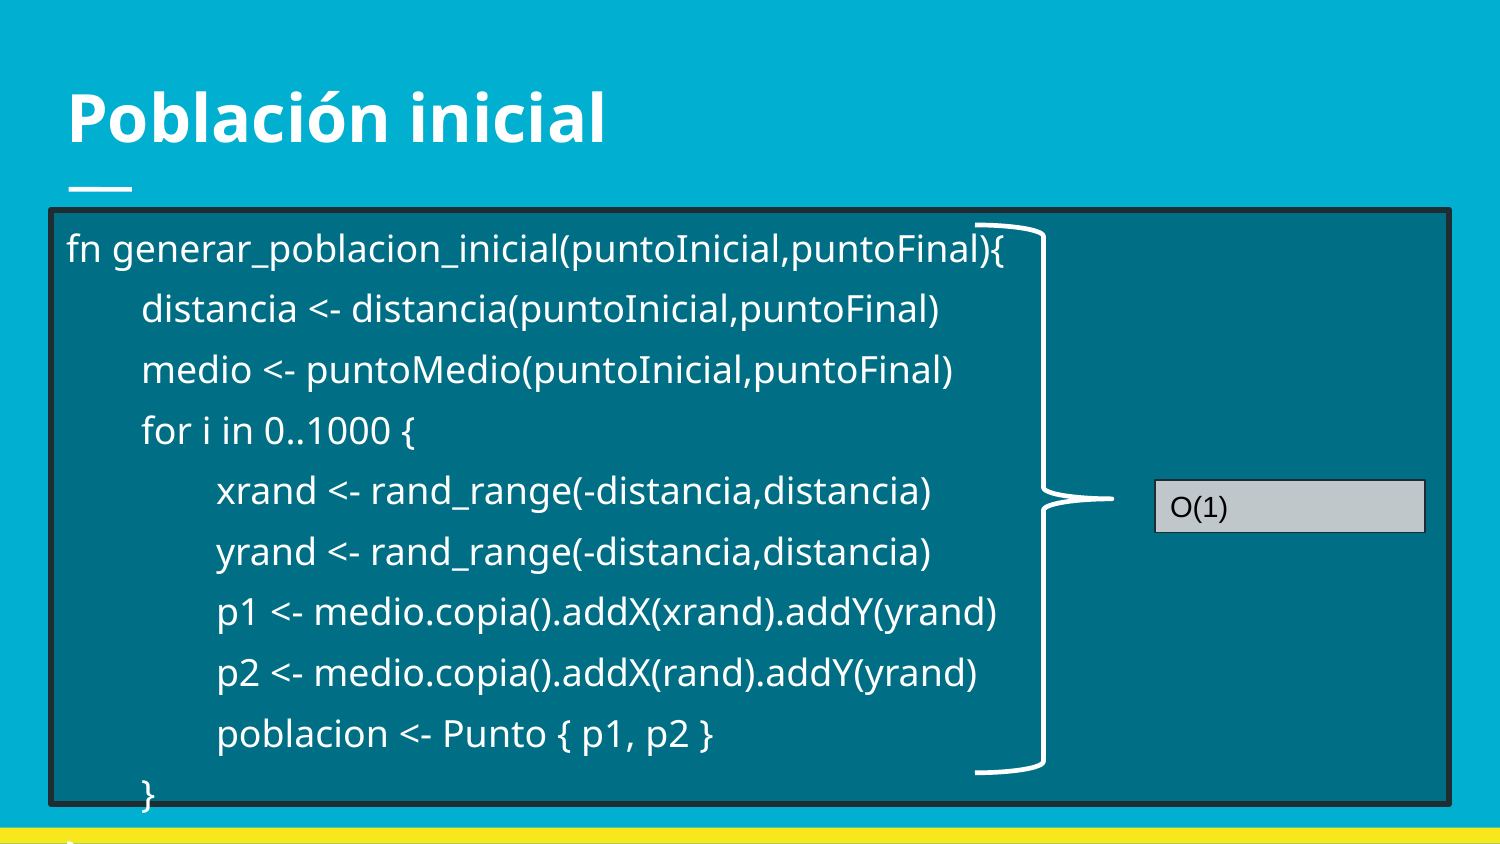

# Población inicial
fn generar_poblacion_inicial(puntoInicial,puntoFinal){
	distancia <- distancia(puntoInicial,puntoFinal)
	medio <- puntoMedio(puntoInicial,puntoFinal)
	for i in 0..1000 {
	xrand <- rand_range(-distancia,distancia)
	yrand <- rand_range(-distancia,distancia)
	p1 <- medio.copia().addX(xrand).addY(yrand)
	p2 <- medio.copia().addX(rand).addY(yrand)
	poblacion <- Punto { p1, p2 }
}
}
O(1)